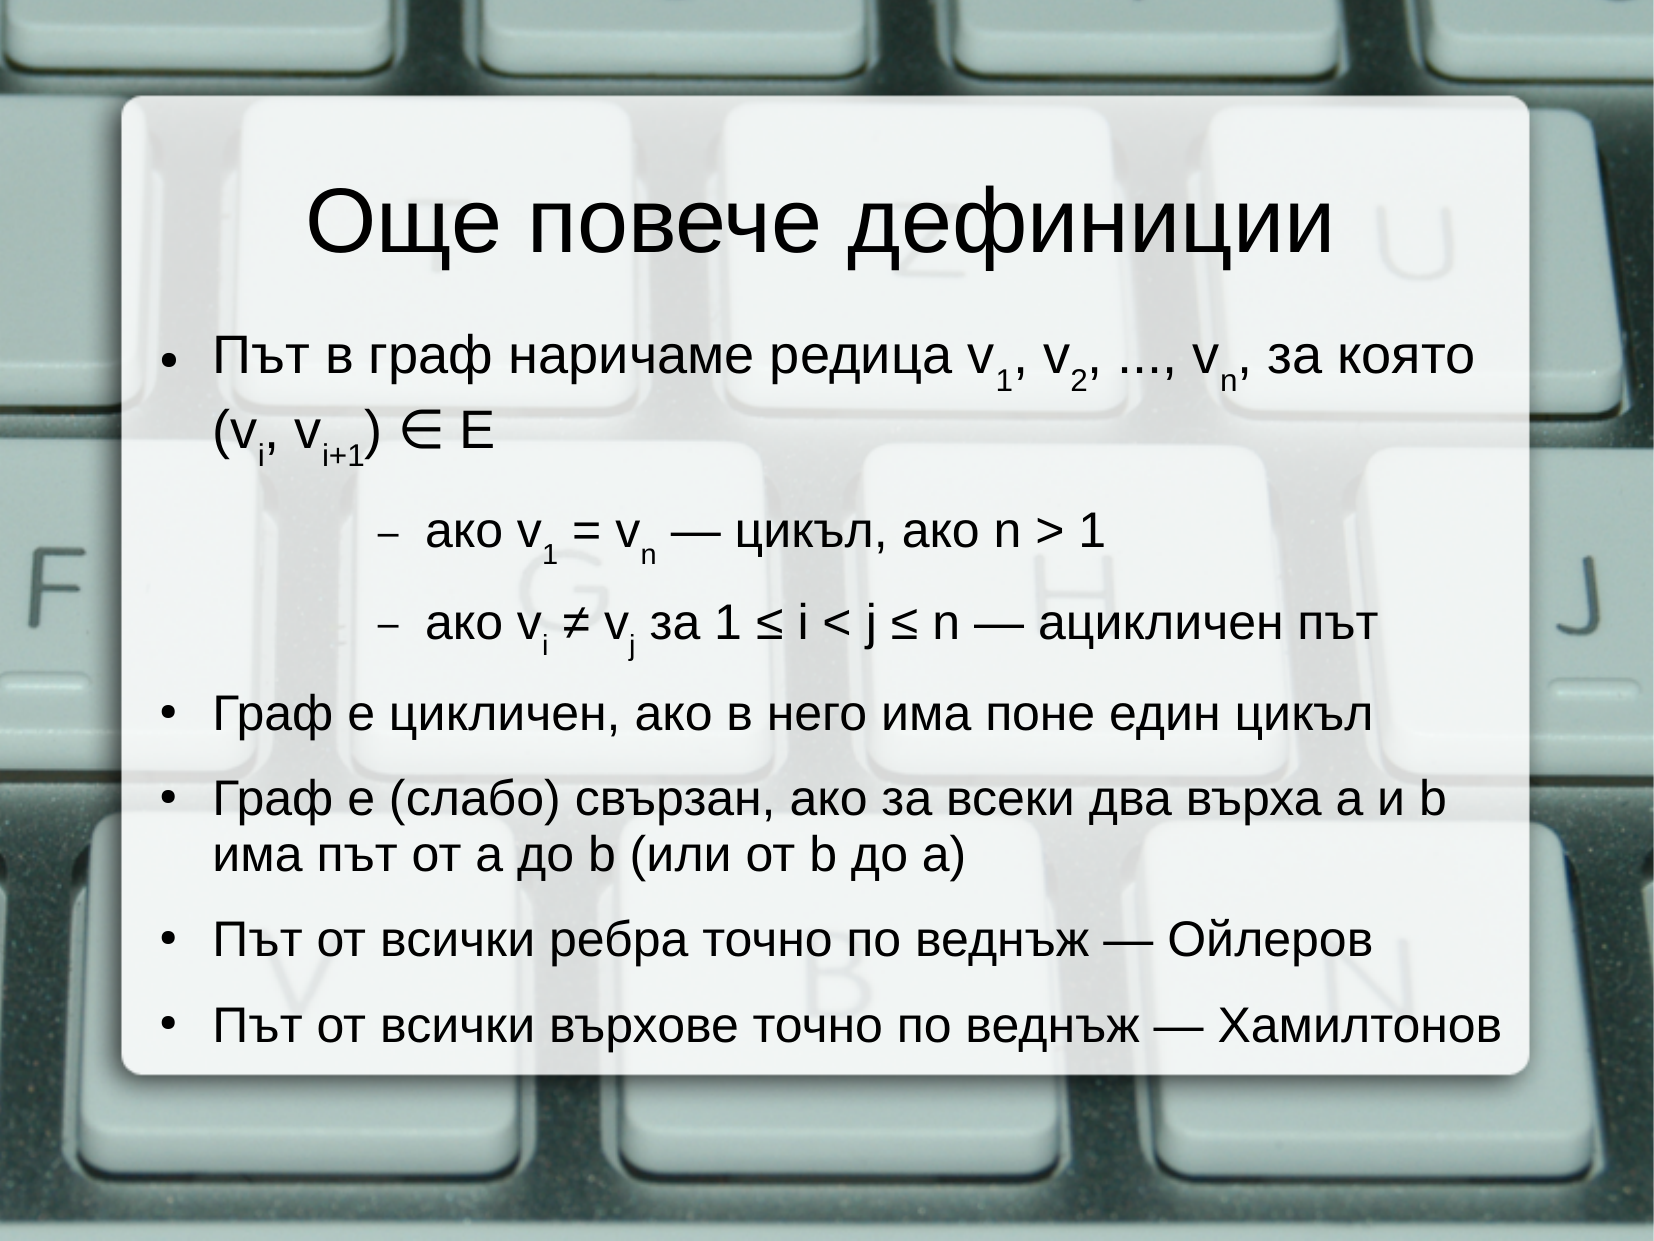

# Още повече дефиниции
Път в граф наричаме редица v1, v2, ..., vn, за която (vi, vi+1) ∈ E
ако v1 = vn — цикъл, ако n > 1
ако vi ≠ vj за 1 ≤ i < j ≤ n — ацикличен път
Граф е цикличен, ако в него има поне един цикъл
Граф е (слабо) свързан, ако за всеки два върха a и b има път от a до b (или от b до a)
Път от всички ребра точно по веднъж — Ойлеров
Път от всички върхове точно по веднъж — Хамилтонов